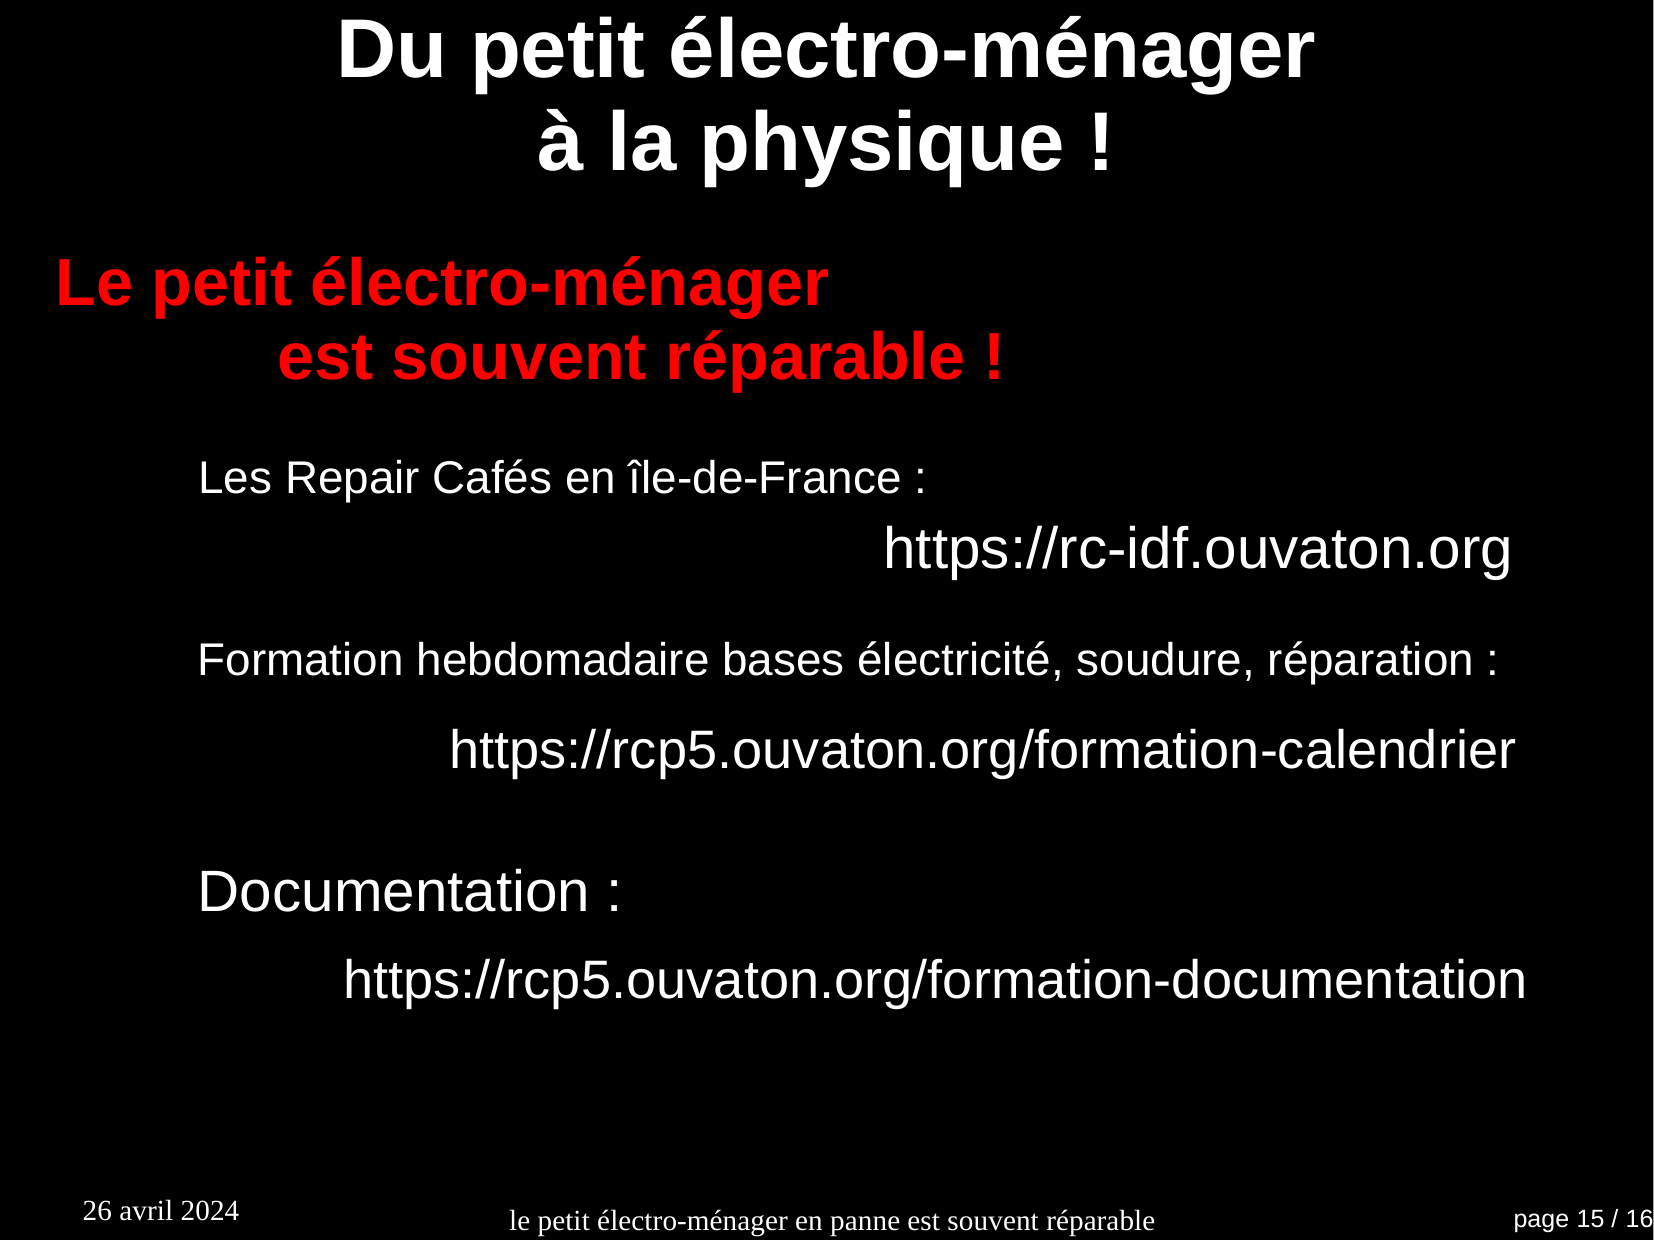

# Du petit électro-ménager à la physique !
Le petit électro-ménager
			est souvent réparable !
Les Repair Cafés en île-de-France :
https://rc-idf.ouvaton.org
Formation hebdomadaire bases électricité, soudure, réparation :
https://rcp5.ouvaton.org/formation-calendrier
Documentation :
https://rcp5.ouvaton.org/formation-documentation